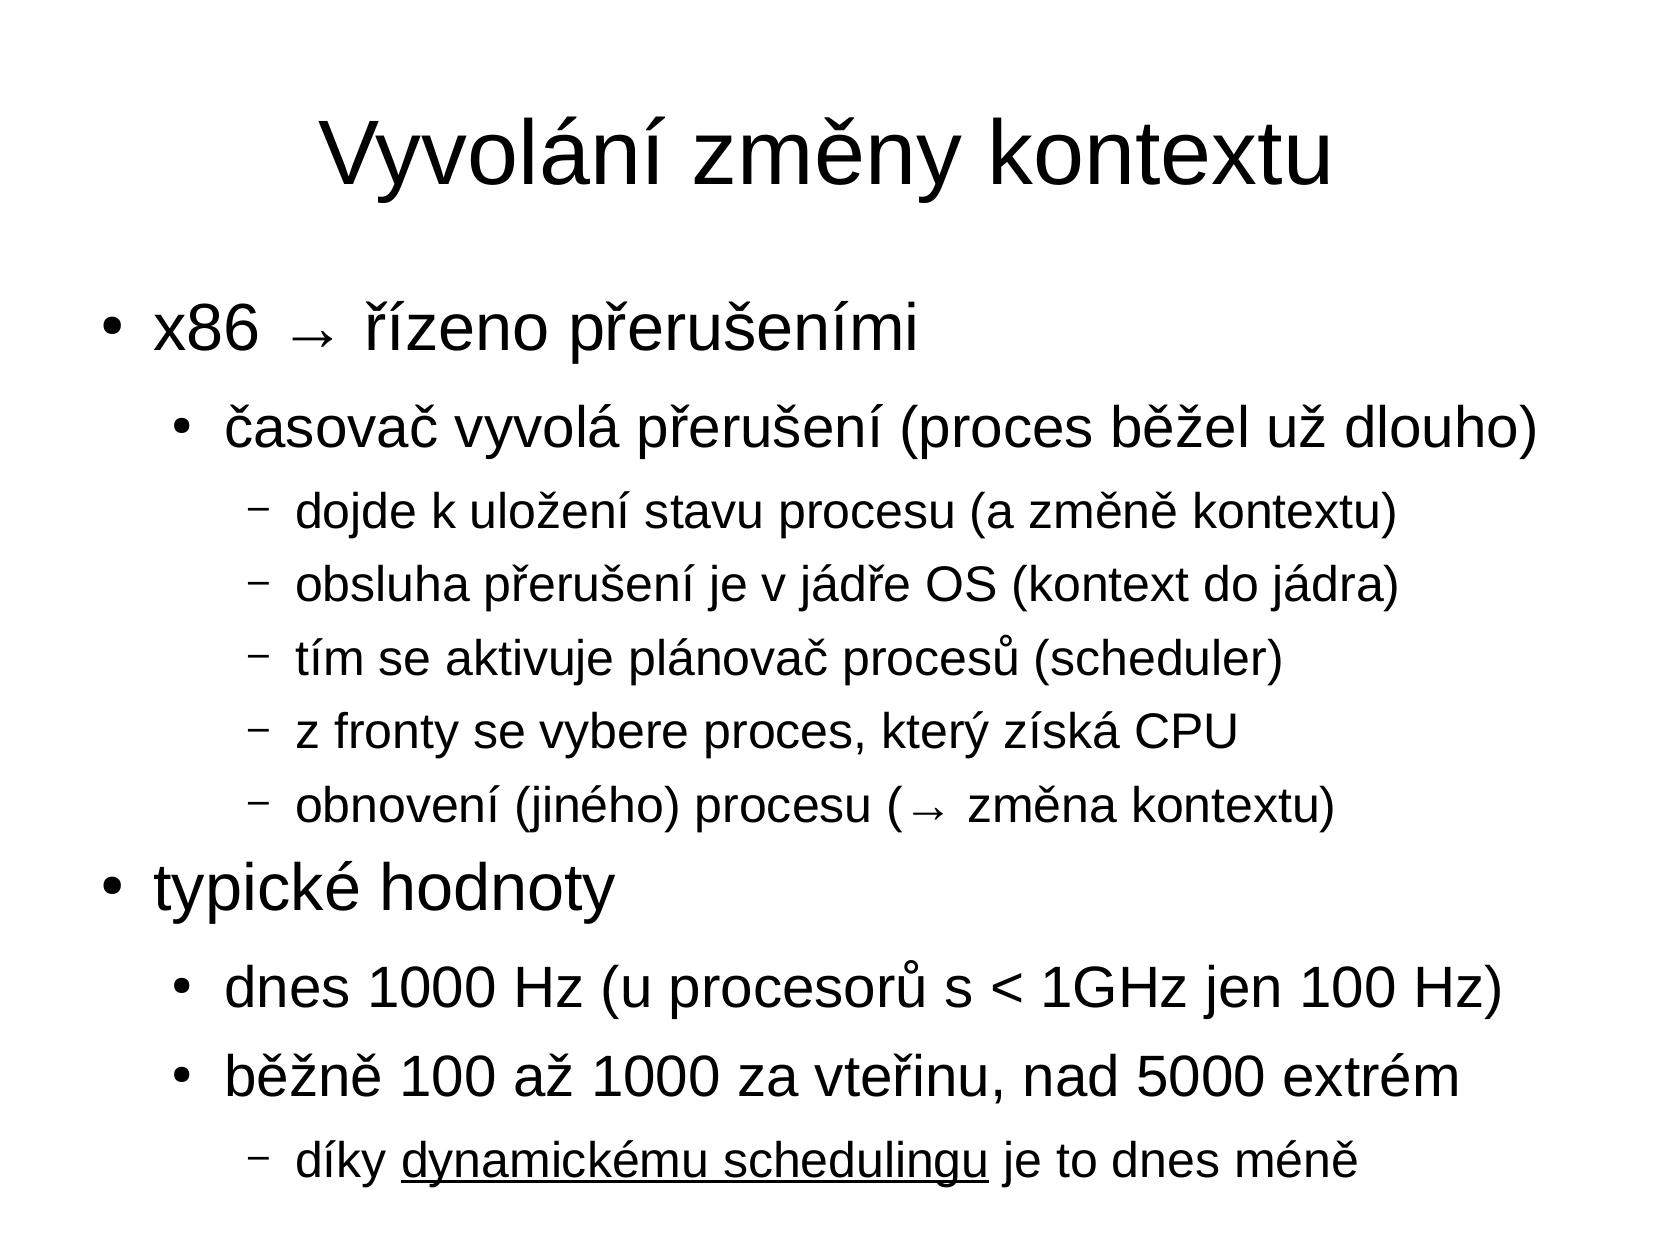

# Vyvolání změny kontextu
x86 → řízeno přerušeními
časovač vyvolá přerušení (proces běžel už dlouho)
dojde k uložení stavu procesu (a změně kontextu)
obsluha přerušení je v jádře OS (kontext do jádra)
tím se aktivuje plánovač procesů (scheduler)
z fronty se vybere proces, který získá CPU
obnovení (jiného) procesu (→ změna kontextu)
typické hodnoty
dnes 1000 Hz (u procesorů s < 1GHz jen 100 Hz)
běžně 100 až 1000 za vteřinu, nad 5000 extrém
díky dynamickému schedulingu je to dnes méně